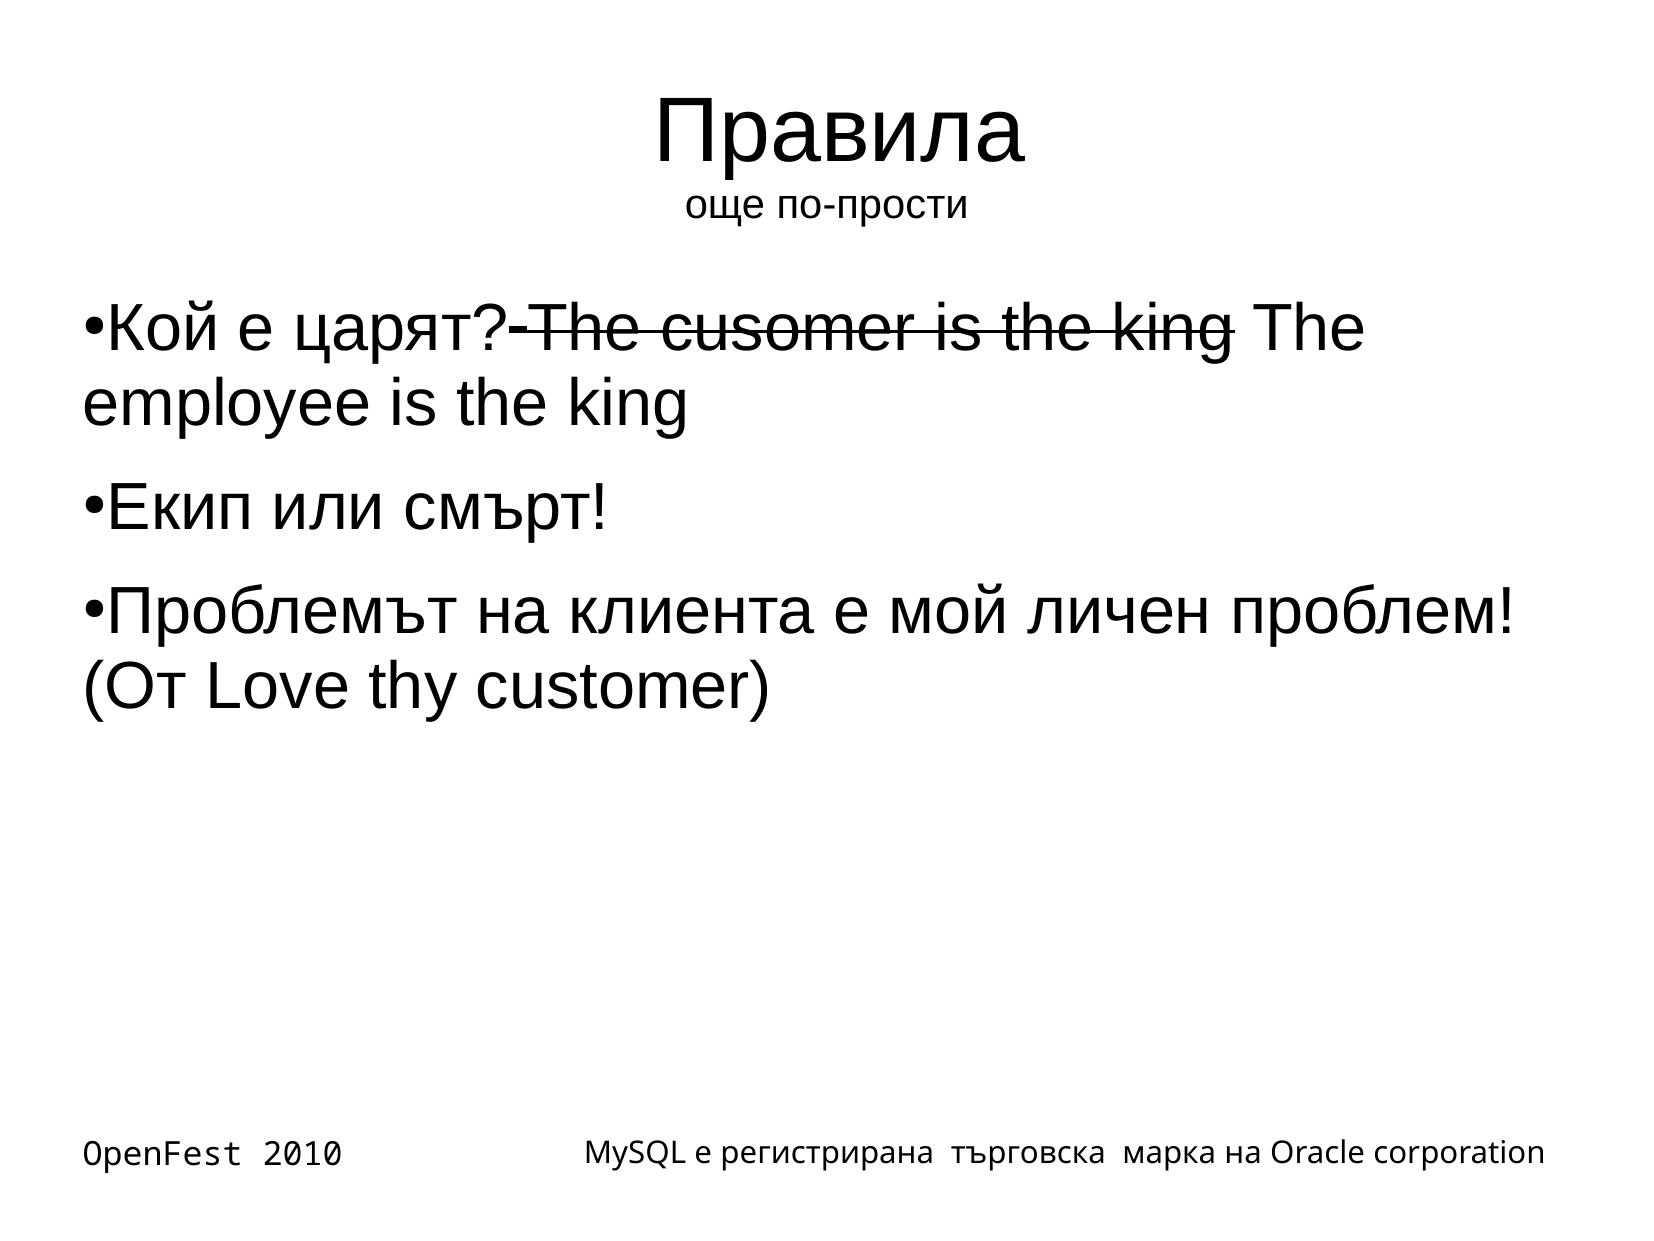

# Правила още по-прости
Кой е царят? The cusomer is the king The employee is the king
Екип или смърт!
Проблемът на клиента е мой личен проблем! (От Love thy customer)